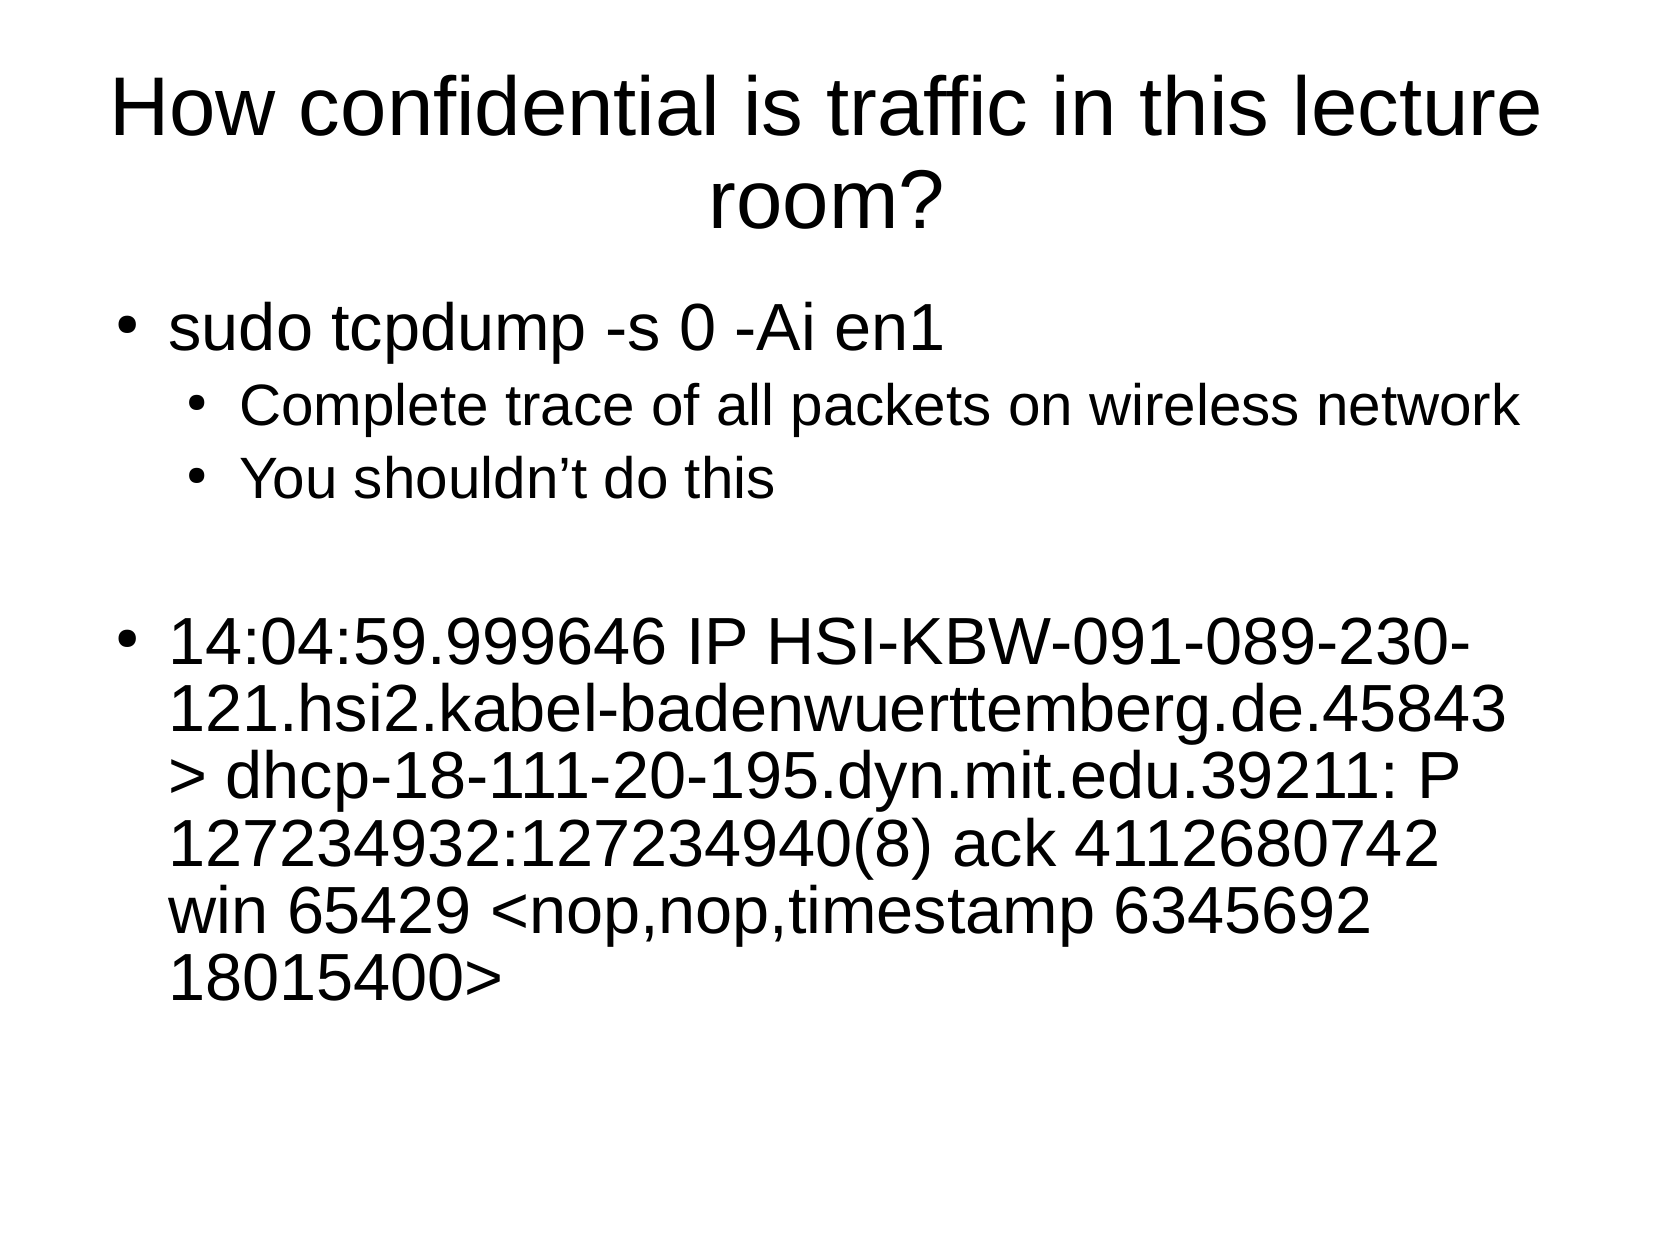

# How confidential is traffic in this lecture room?
sudo tcpdump -s 0 -Ai en1
Complete trace of all packets on wireless network
You shouldn’t do this
14:04:59.999646 IP HSI-KBW-091-089-230-121.hsi2.kabel-badenwuerttemberg.de.45843 > dhcp-18-111-20-195.dyn.mit.edu.39211: P 127234932:127234940(8) ack 4112680742 win 65429 <nop,nop,timestamp 6345692 18015400>